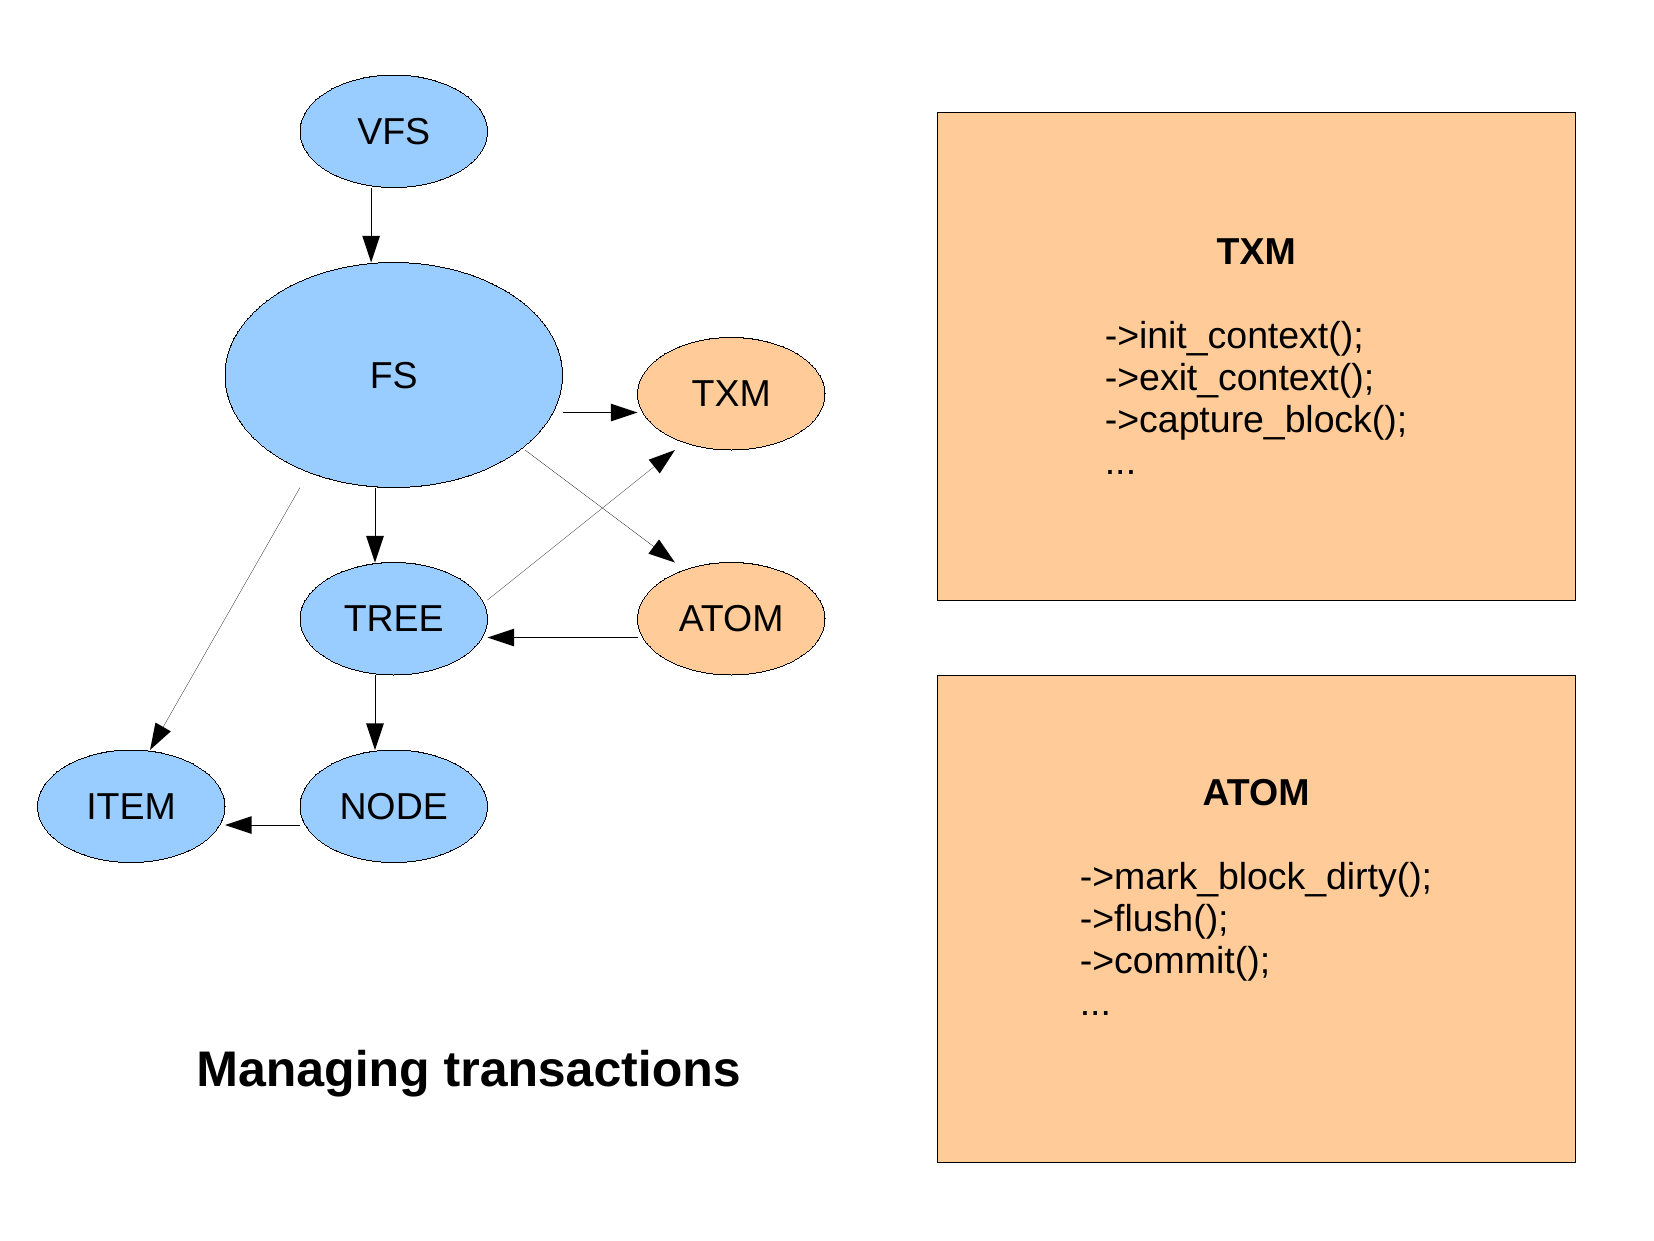

VFS
TXM
->init_context();
->exit_context();
->capture_block();
...
FS
TXM
TREE
ATOM
ATOM
->mark_block_dirty();
->flush();
->commit();
...
ITEM
NODE
Managing transactions